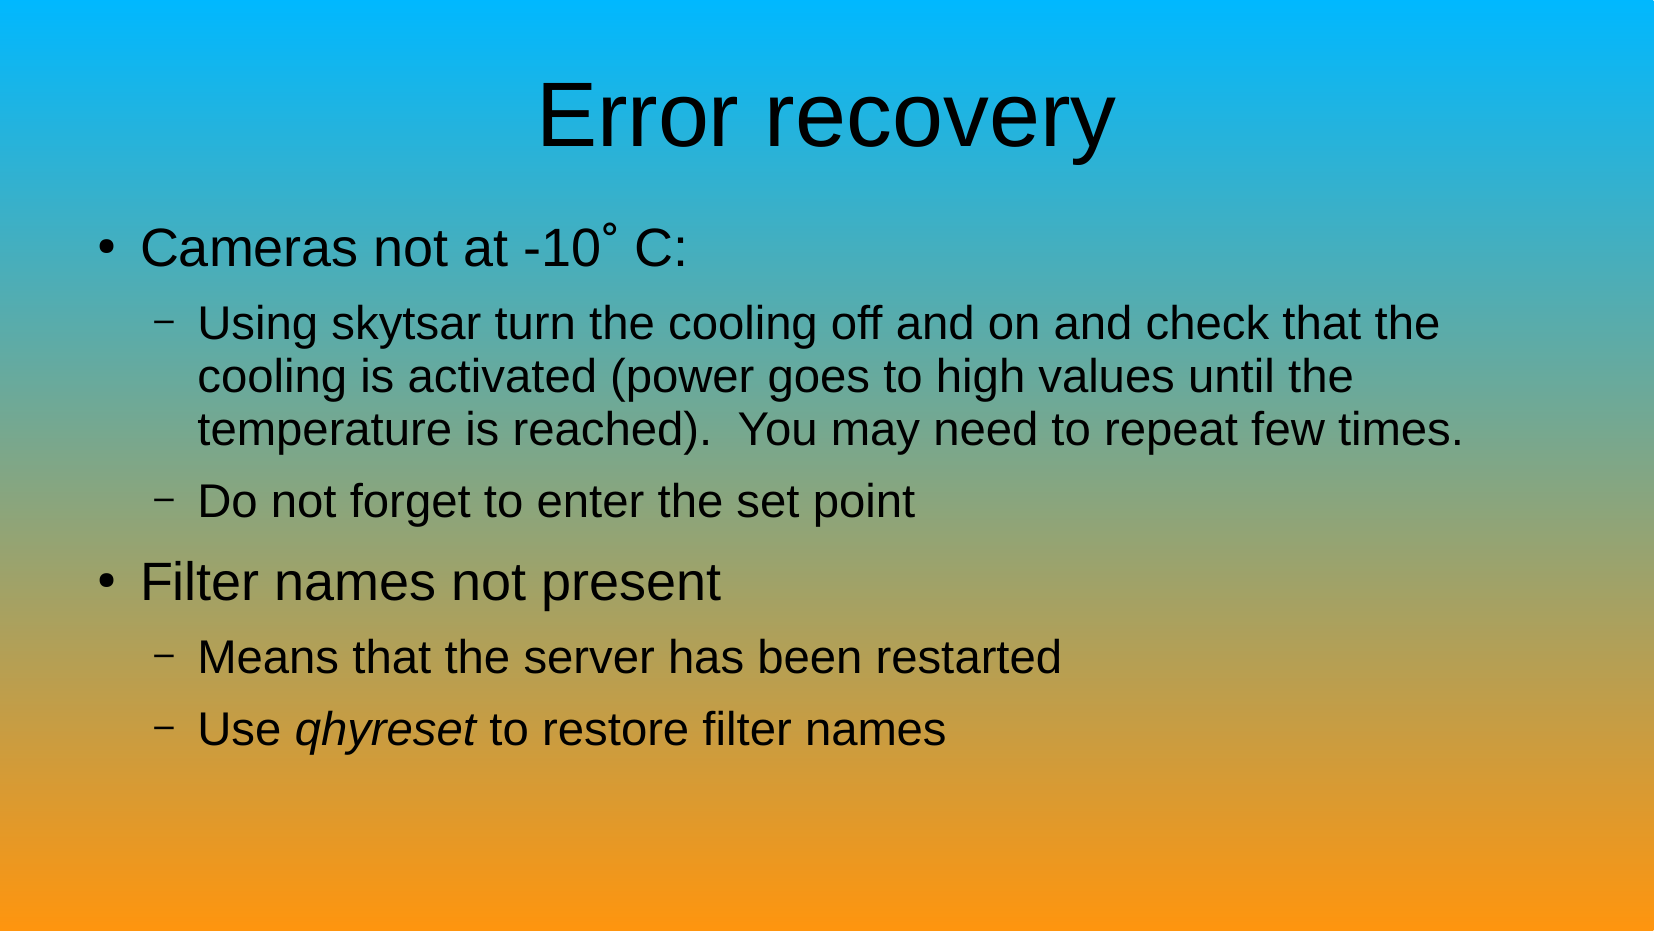

# Error recovery
Cameras not at -10˚ C:
Using skytsar turn the cooling off and on and check that the cooling is activated (power goes to high values until the temperature is reached). You may need to repeat few times.
Do not forget to enter the set point
Filter names not present
Means that the server has been restarted
Use qhyreset to restore filter names